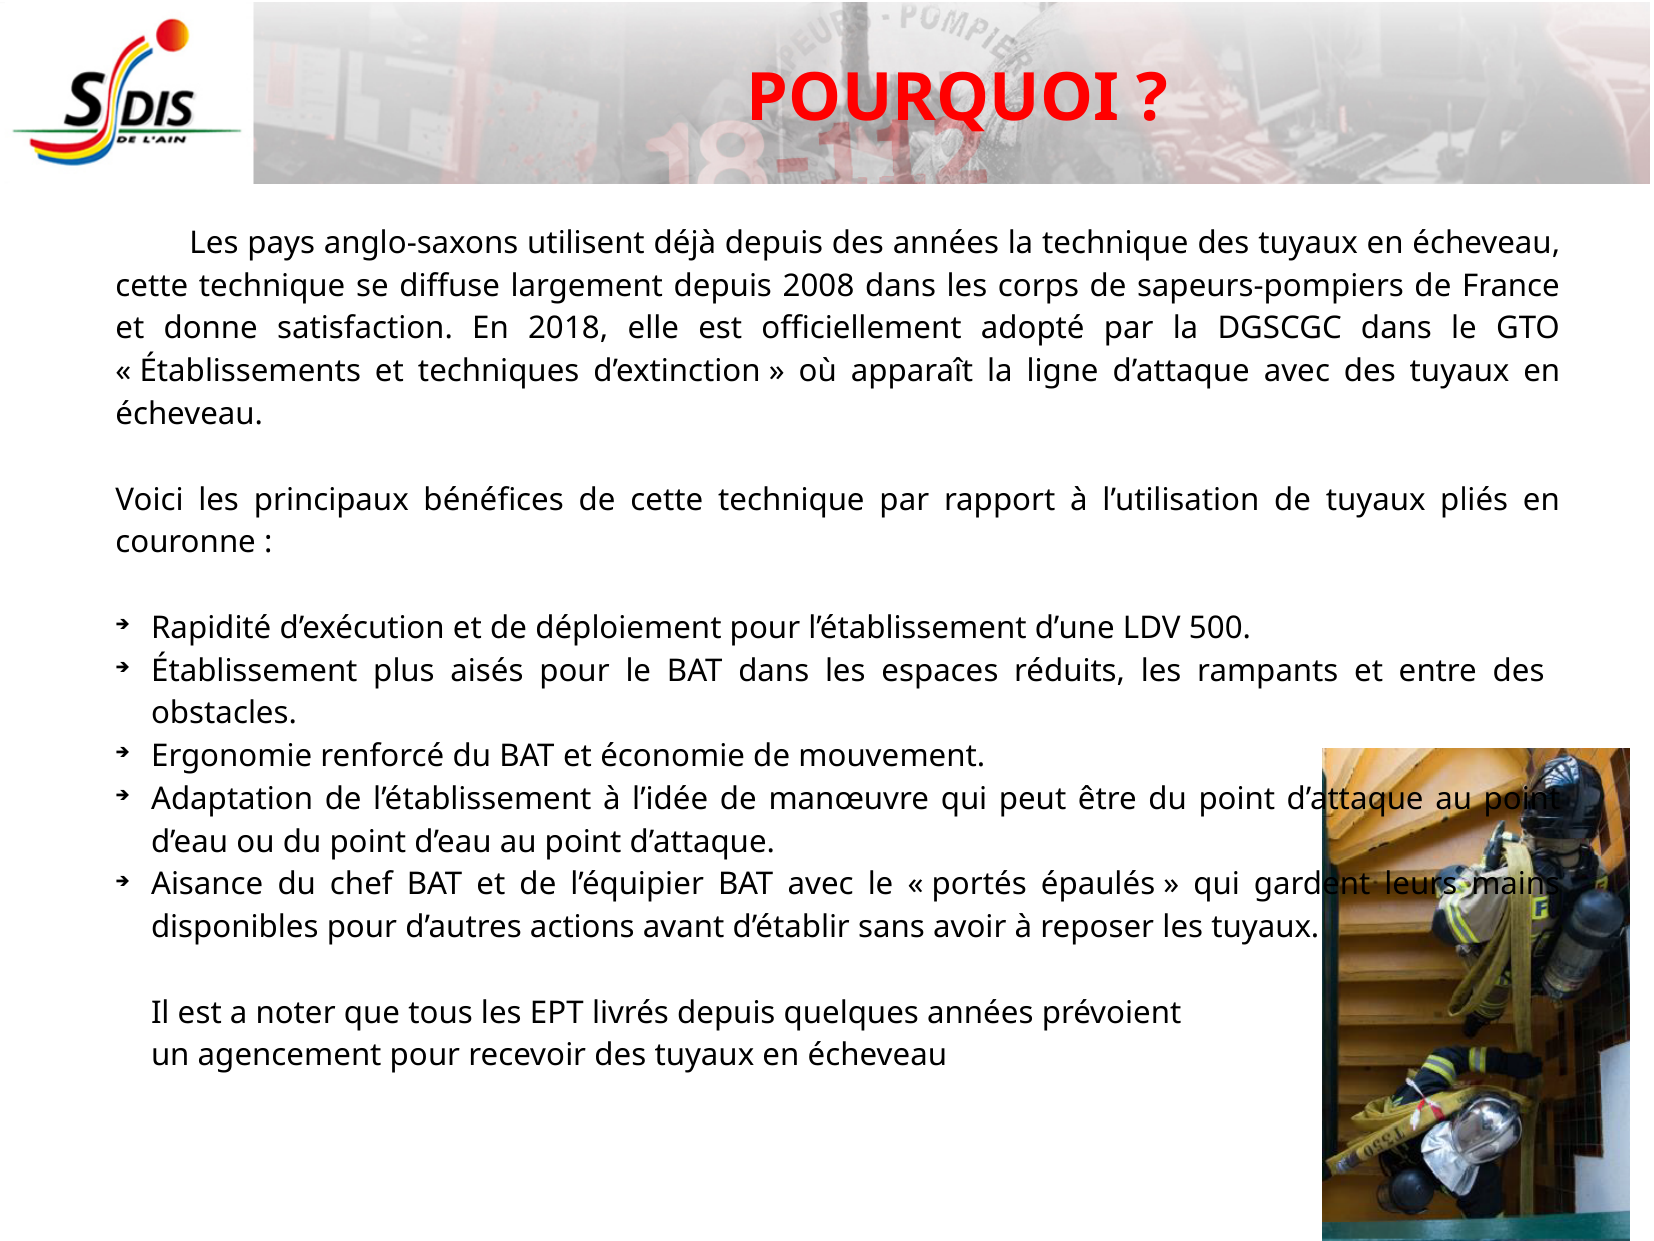

# POURQUOI ?
	Les pays anglo-saxons utilisent déjà depuis des années la technique des tuyaux en écheveau, cette technique se diffuse largement depuis 2008 dans les corps de sapeurs-pompiers de France et donne satisfaction. En 2018, elle est officiellement adopté par la DGSCGC dans le GTO « Établissements et techniques d’extinction » où apparaît la ligne d’attaque avec des tuyaux en écheveau.
Voici les principaux bénéfices de cette technique par rapport à l’utilisation de tuyaux pliés en couronne :
Rapidité d’exécution et de déploiement pour l’établissement d’une LDV 500.
Établissement plus aisés pour le BAT dans les espaces réduits, les rampants et entre des obstacles.
Ergonomie renforcé du BAT et économie de mouvement.
Adaptation de l’établissement à l’idée de manœuvre qui peut être du point d’attaque au point d’eau ou du point d’eau au point d’attaque.
Aisance du chef BAT et de l’équipier BAT avec le « portés épaulés » qui gardent leurs mains disponibles pour d’autres actions avant d’établir sans avoir à reposer les tuyaux.
Il est a noter que tous les EPT livrés depuis quelques années prévoient
un agencement pour recevoir des tuyaux en écheveau